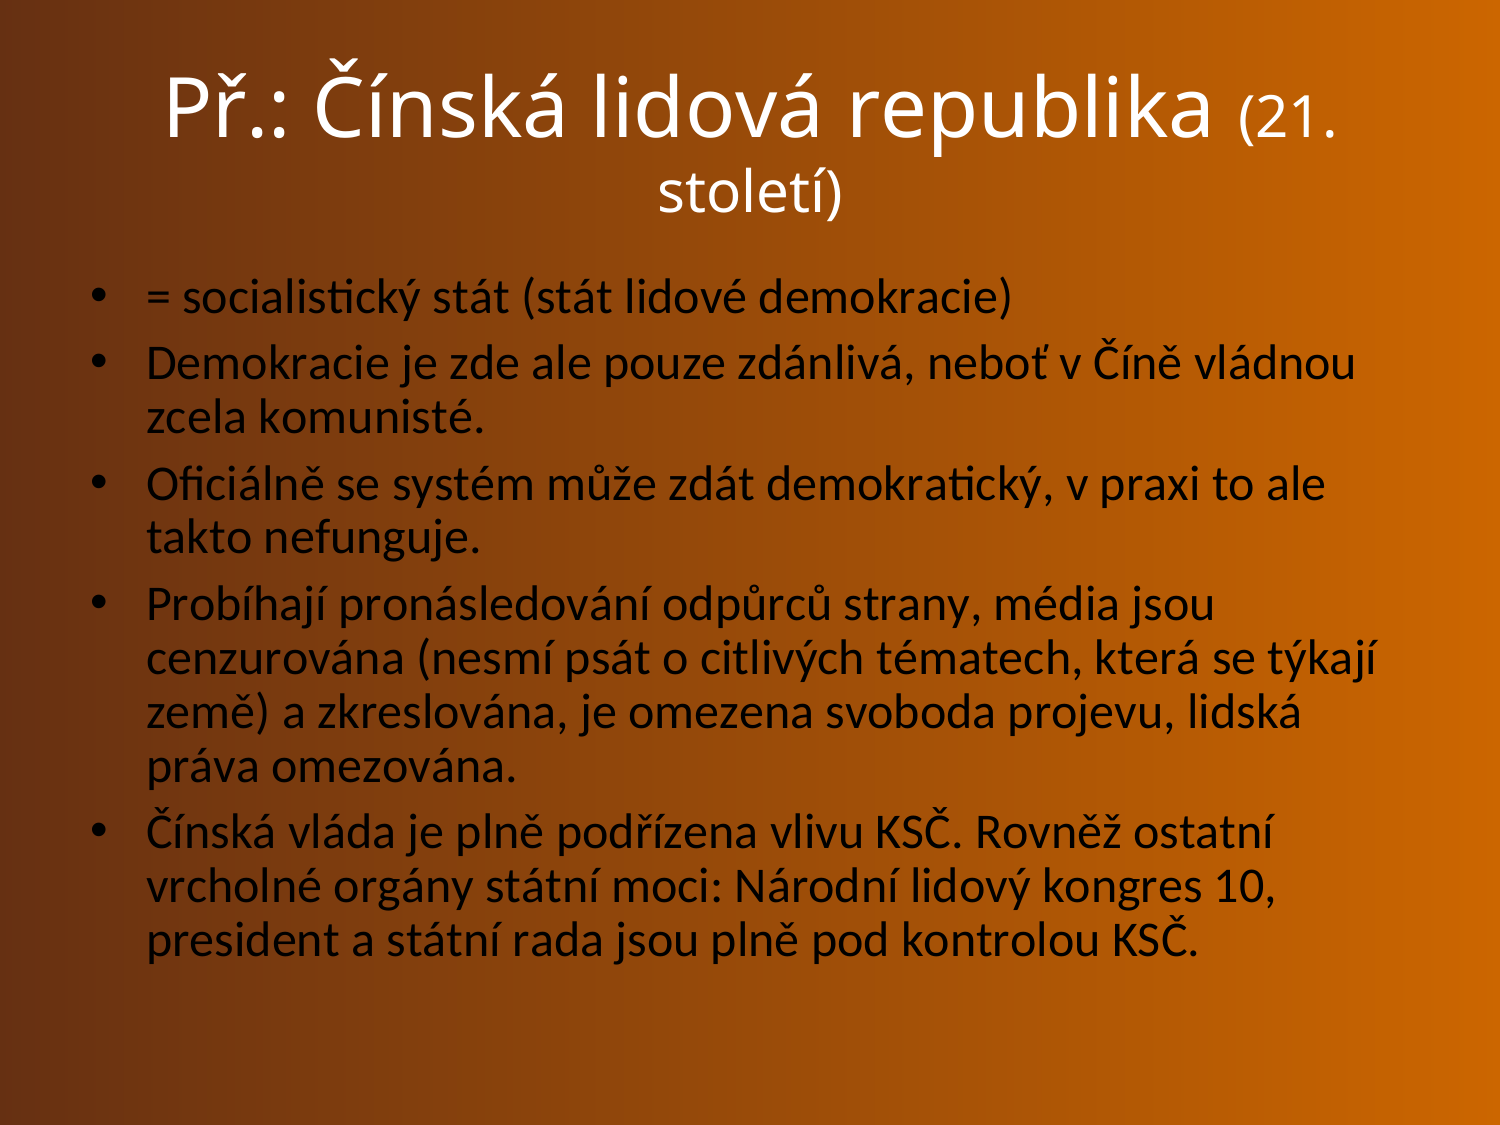

# Př.: Čínská lidová republika (21. století)
= socialistický stát (stát lidové demokracie)
Demokracie je zde ale pouze zdánlivá, neboť v Číně vládnou zcela komunisté.
Oficiálně se systém může zdát demokratický, v praxi to ale takto nefunguje.
Probíhají pronásledování odpůrců strany, média jsou cenzurována (nesmí psát o citlivých tématech, která se týkají země) a zkreslována, je omezena svoboda projevu, lidská práva omezována.
Čínská vláda je plně podřízena vlivu KSČ. Rovněž ostatní vrcholné orgány státní moci: Národní lidový kongres 10, president a státní rada jsou plně pod kontrolou KSČ.